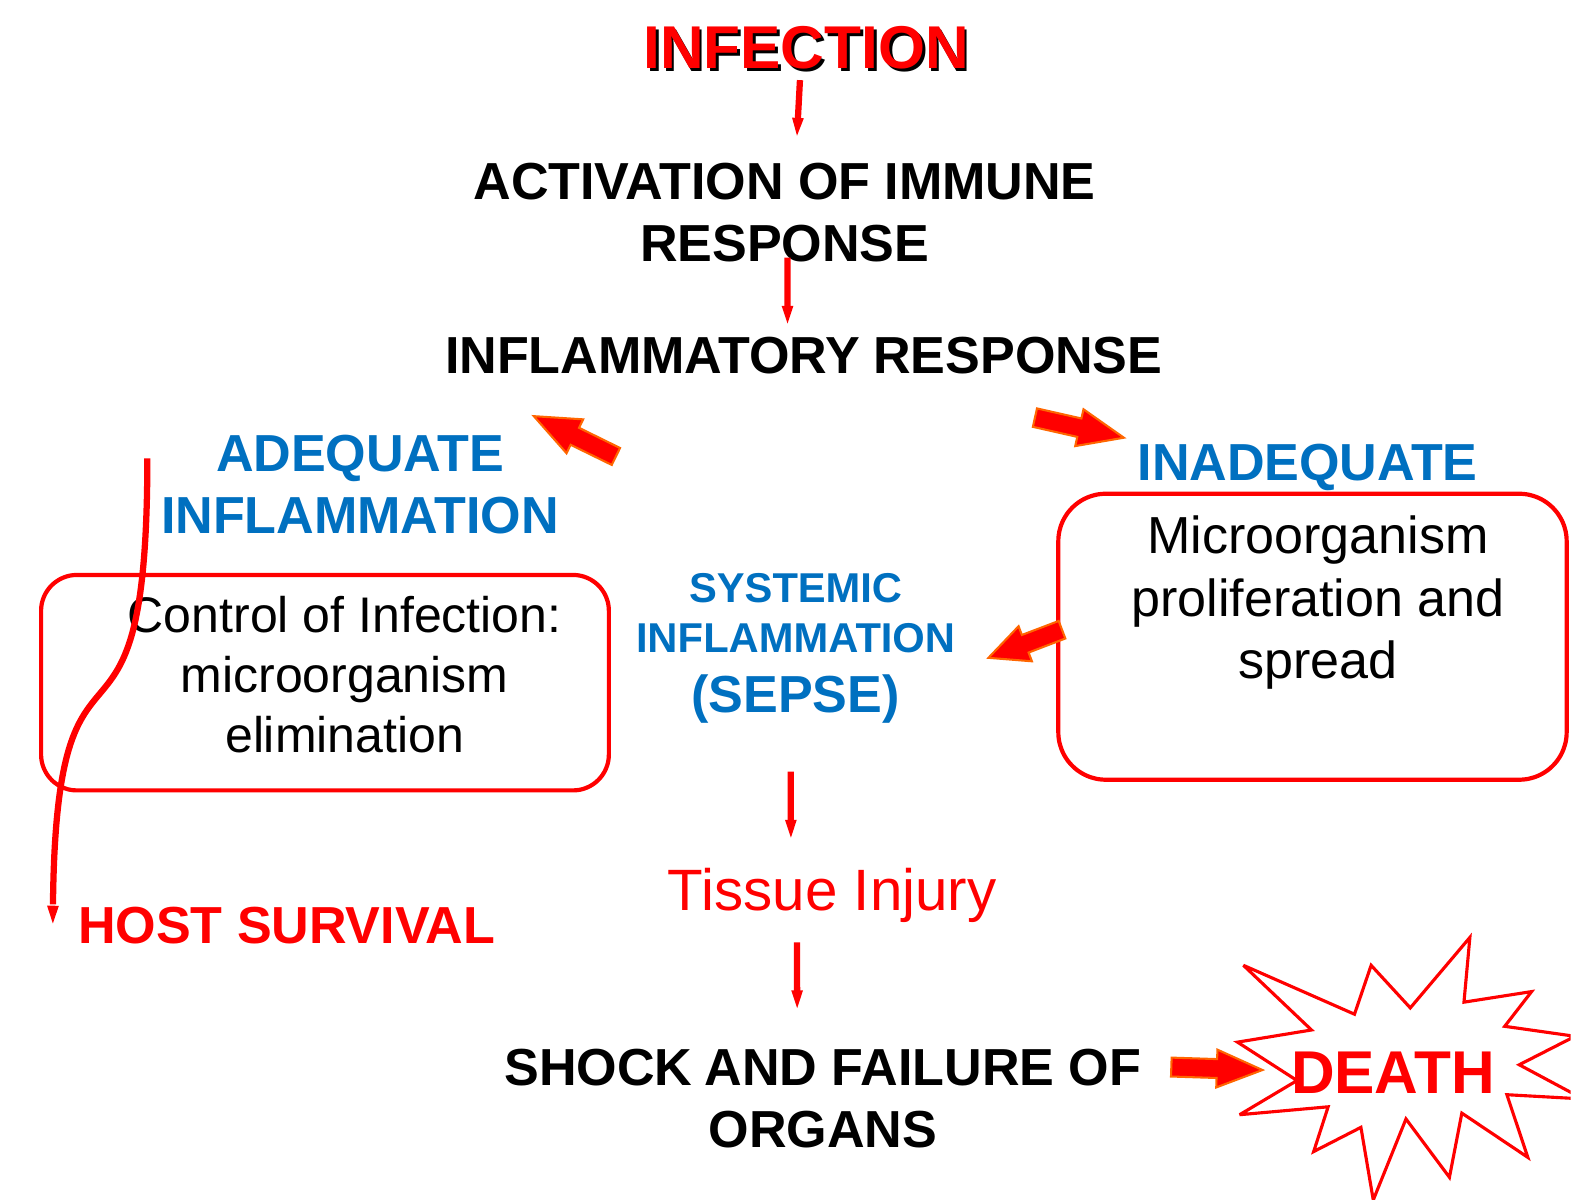

INFECTION
ACTIVATION OF IMMUNE RESPONSE
INFLAMMATORY RESPONSE
ADEQUATE
INFLAMMATION
INADEQUATE
Microorganism proliferation and spread
SYSTEMIC
INFLAMMATION
(SEPSE)
Control of Infection:
microorganism elimination
Tissue Injury
HOST SURVIVAL
SHOCK AND FAILURE OF ORGANS
DEATH